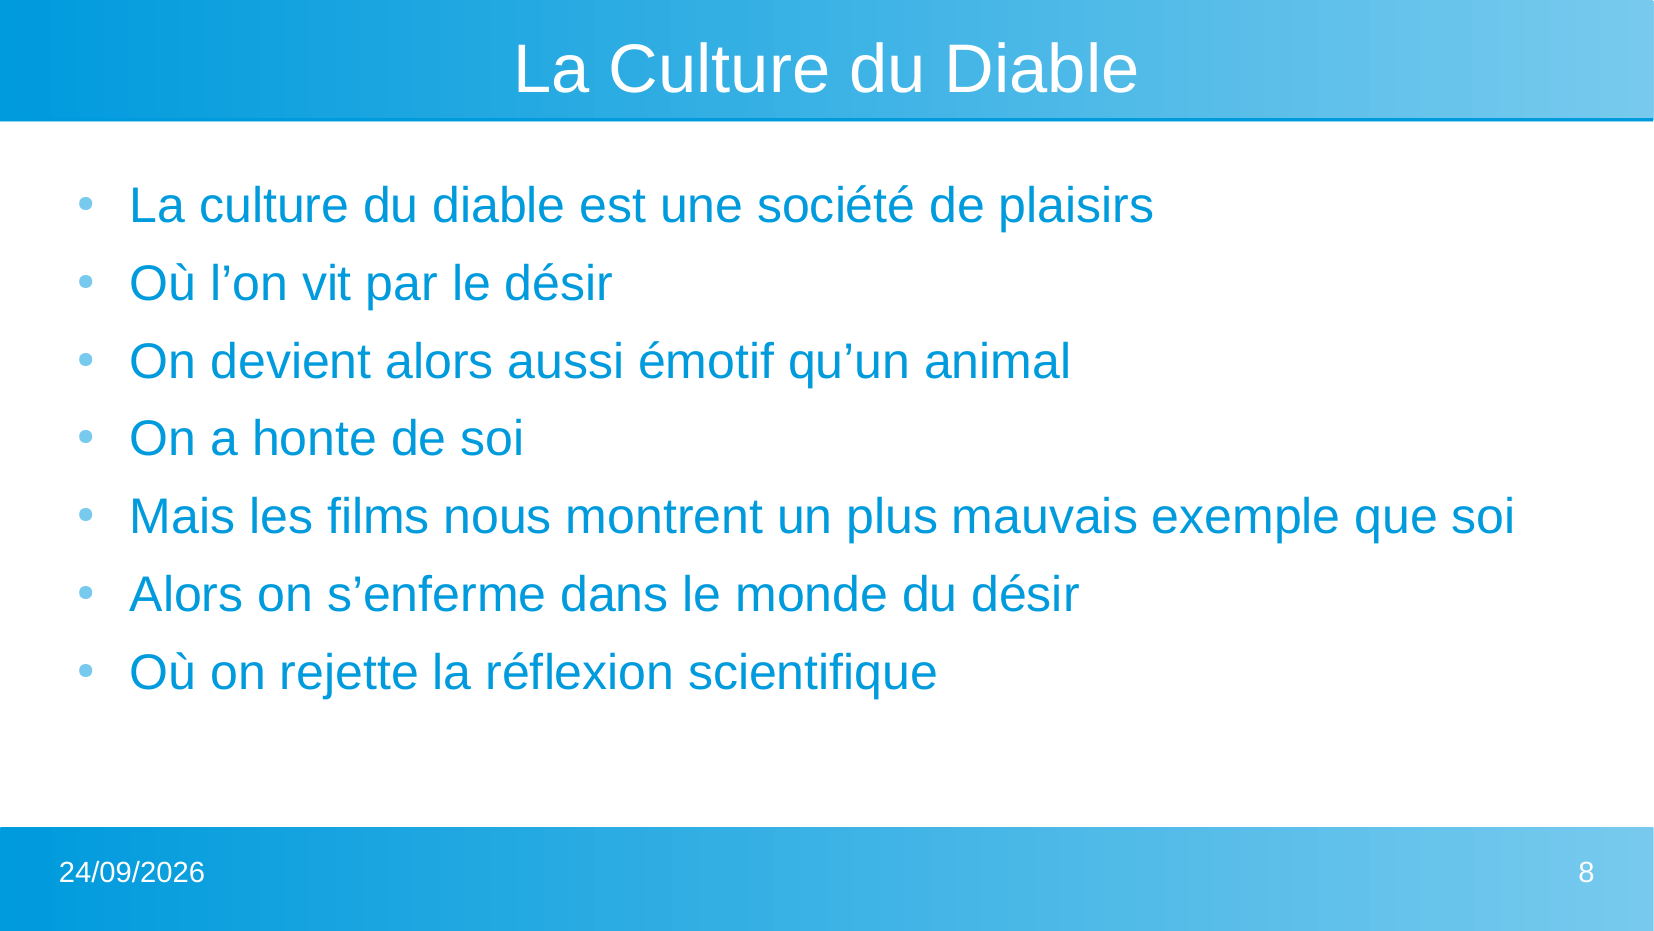

# La Culture du Diable
La culture du diable est une société de plaisirs
Où l’on vit par le désir
On devient alors aussi émotif qu’un animal
On a honte de soi
Mais les films nous montrent un plus mauvais exemple que soi
Alors on s’enferme dans le monde du désir
Où on rejette la réflexion scientifique
8